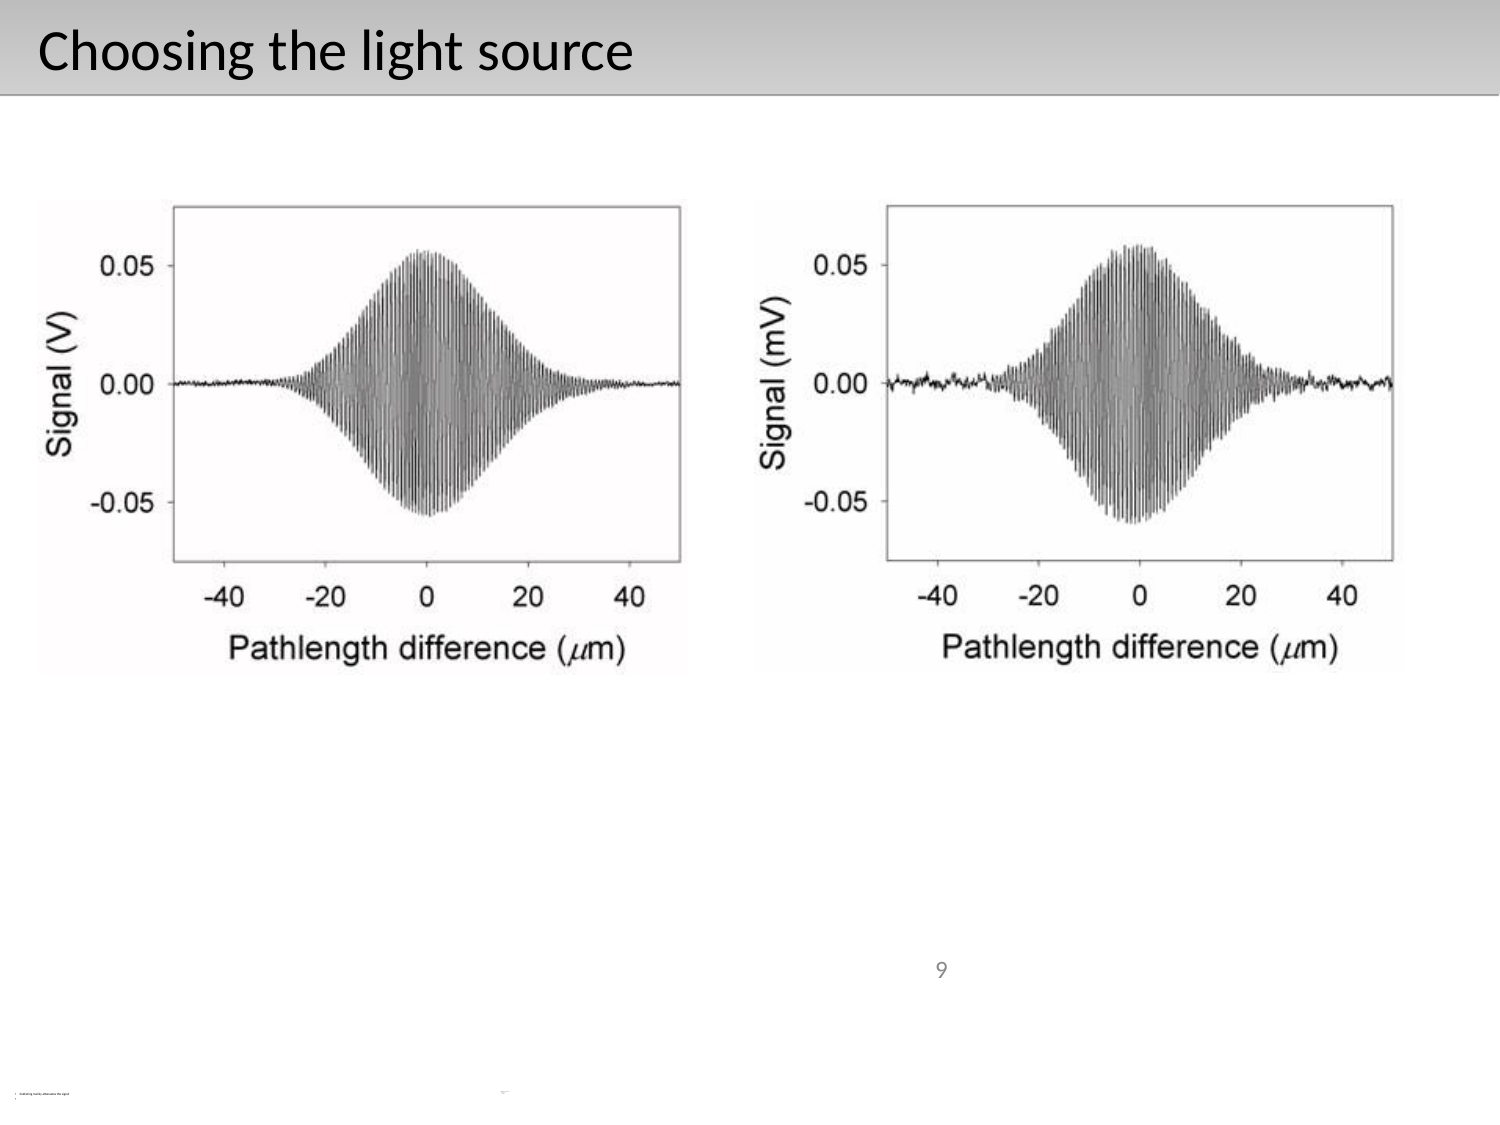

# Choosing the light source
Scattering mainly attenuates the signal
Basic property
the temporal coherence envelope function G(t) is related to the power spectral function S(n) through
 G(t) = FT{S(n)}
Wiener-Kinchine theorem
broadband source  high axial resolution